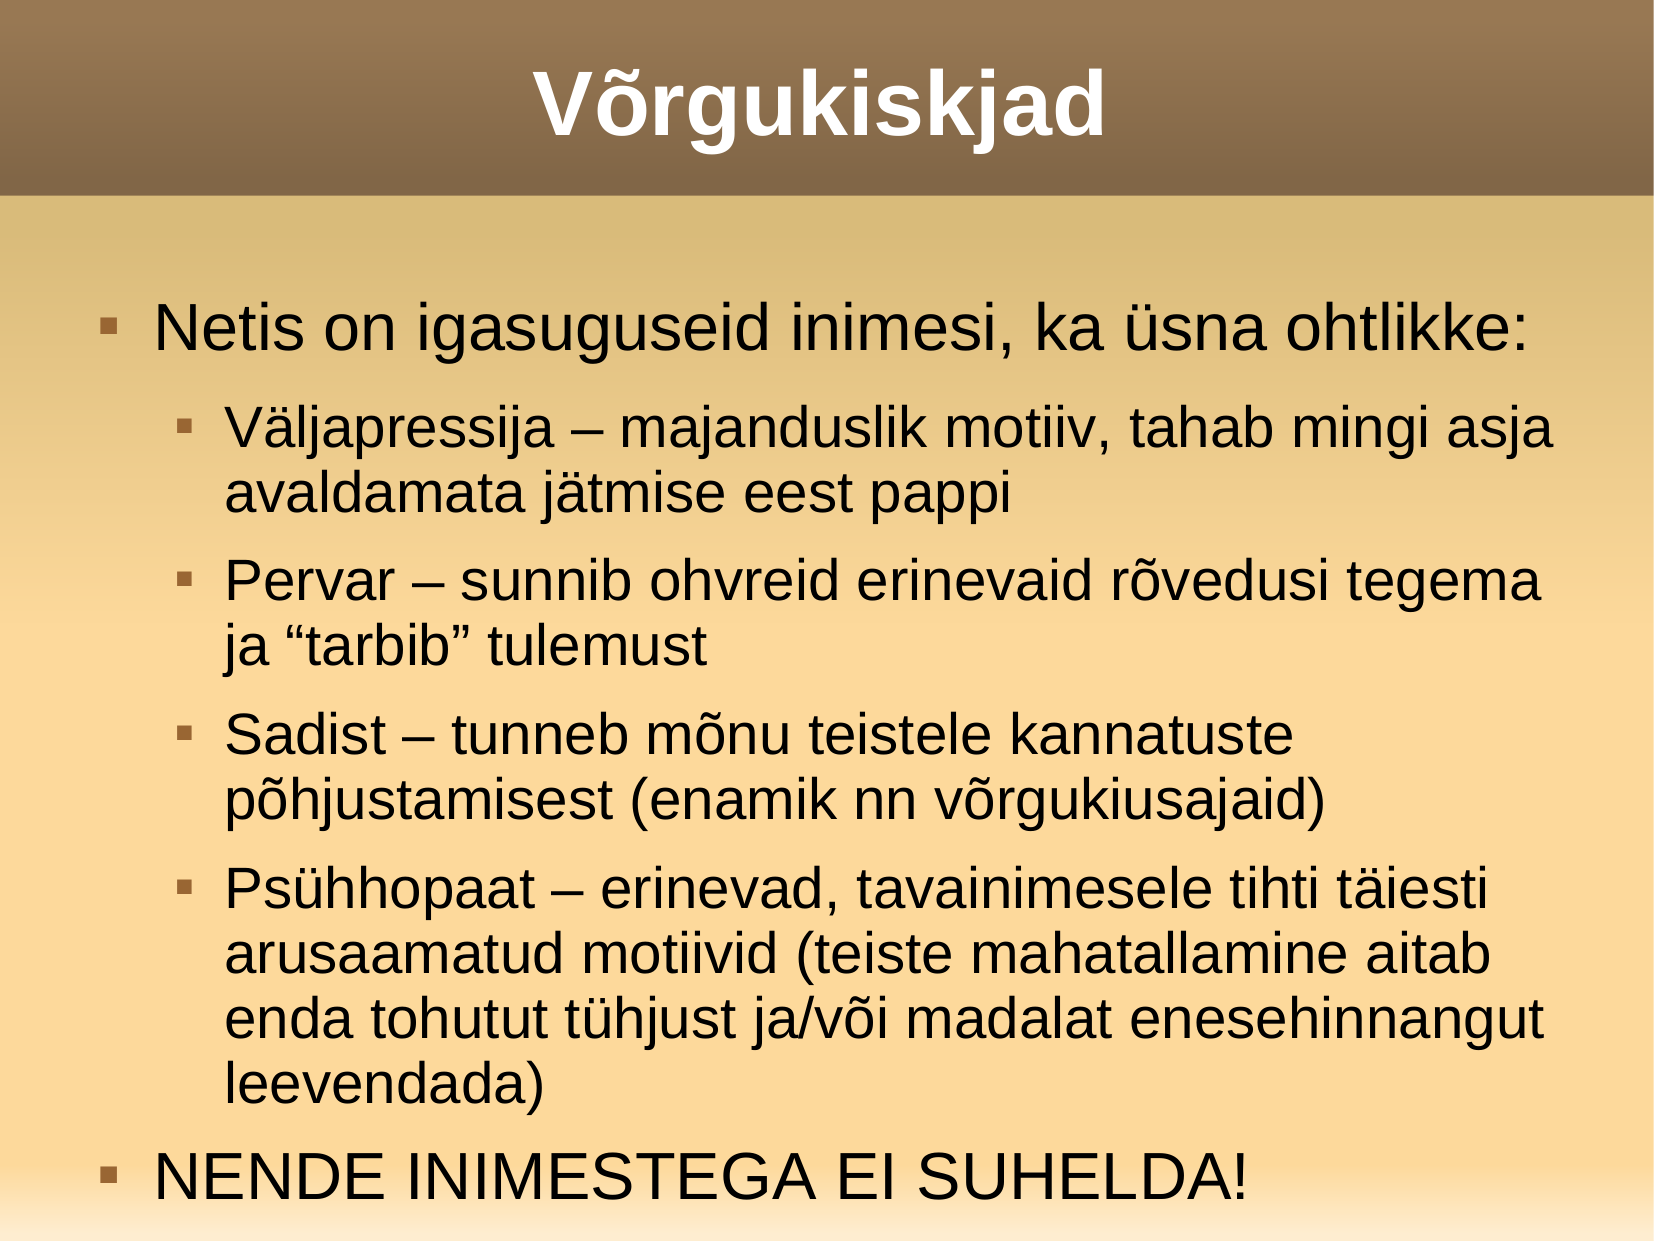

# Võrgukiskjad
Netis on igasuguseid inimesi, ka üsna ohtlikke:
Väljapressija – majanduslik motiiv, tahab mingi asja avaldamata jätmise eest pappi
Pervar – sunnib ohvreid erinevaid rõvedusi tegema ja “tarbib” tulemust
Sadist – tunneb mõnu teistele kannatuste põhjustamisest (enamik nn võrgukiusajaid)
Psühhopaat – erinevad, tavainimesele tihti täiesti arusaamatud motiivid (teiste mahatallamine aitab enda tohutut tühjust ja/või madalat enesehinnangut leevendada)
NENDE INIMESTEGA EI SUHELDA!